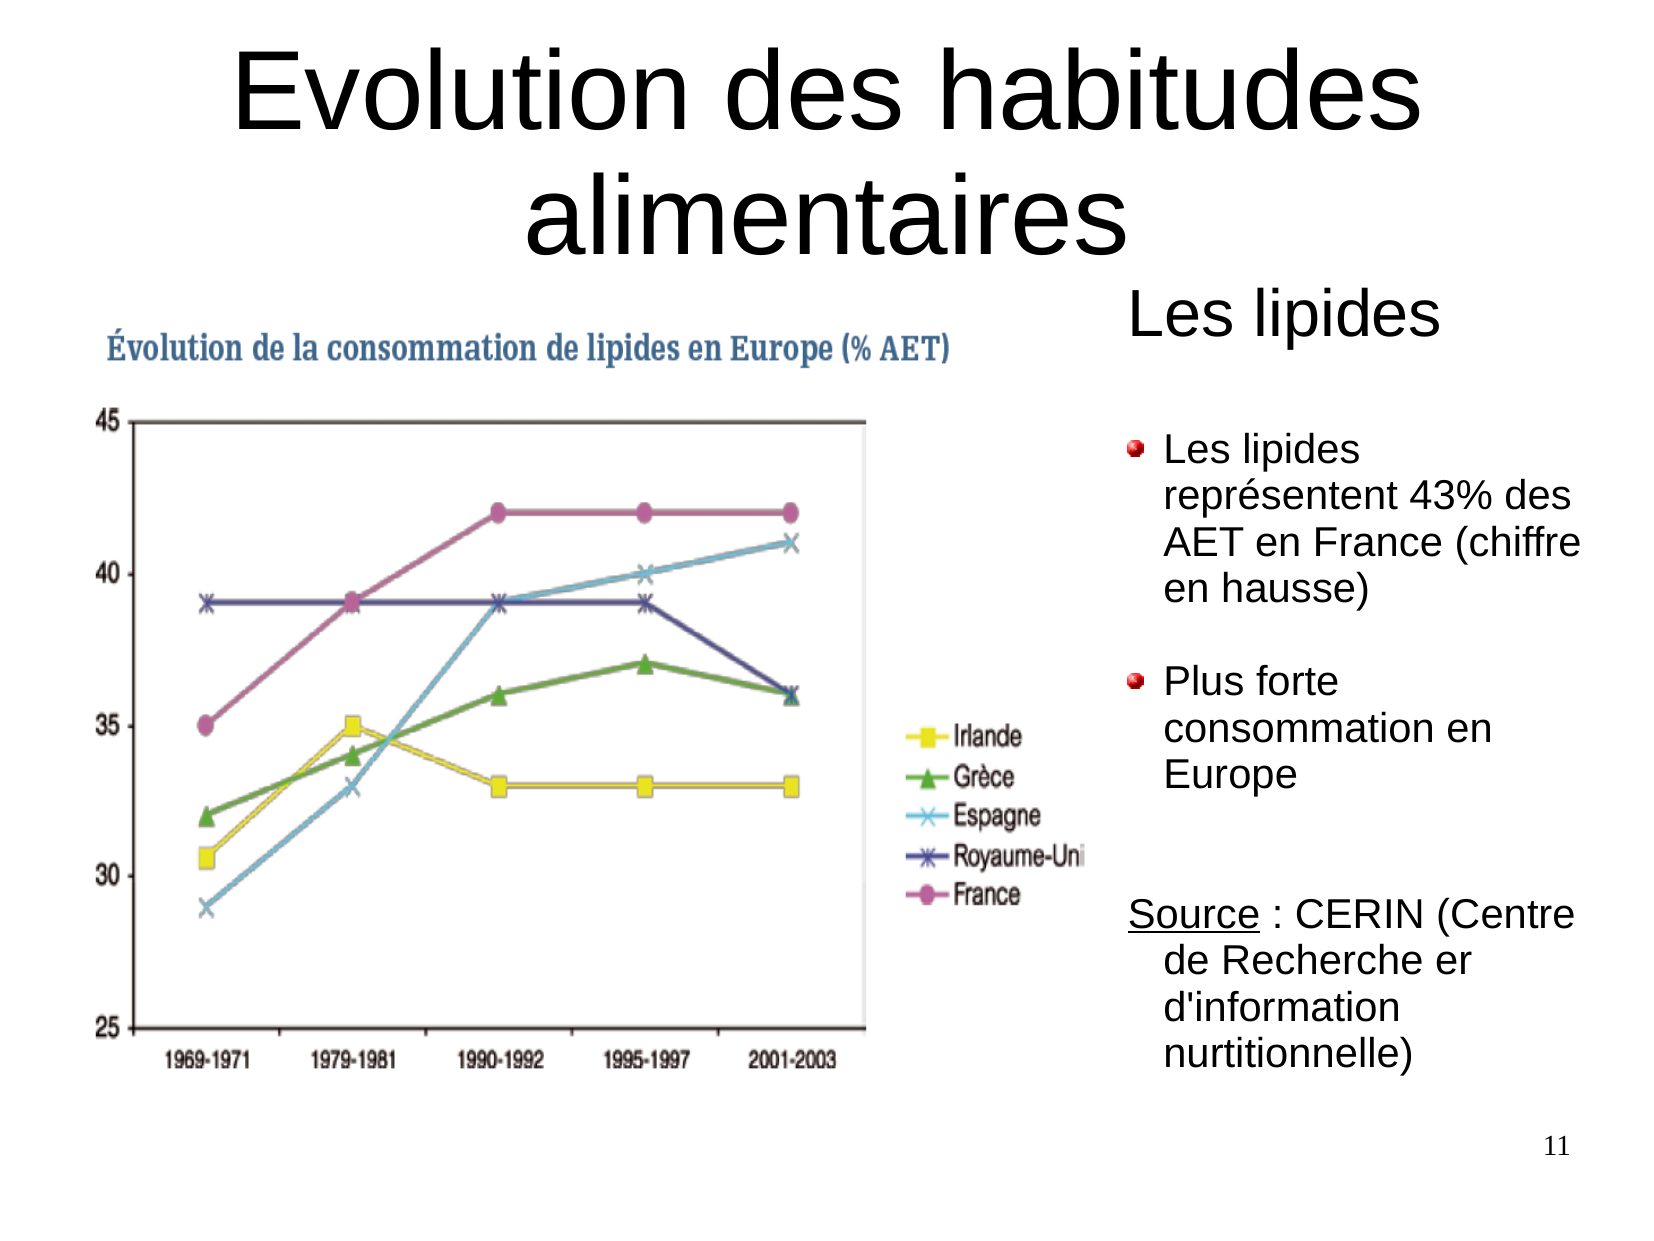

# Evolution des habitudes alimentaires
Les lipides
Les lipides représentent 43% des AET en France (chiffre en hausse)
Plus forte consommation en Europe
Source : CERIN (Centre de Recherche er d'information nurtitionnelle)
11